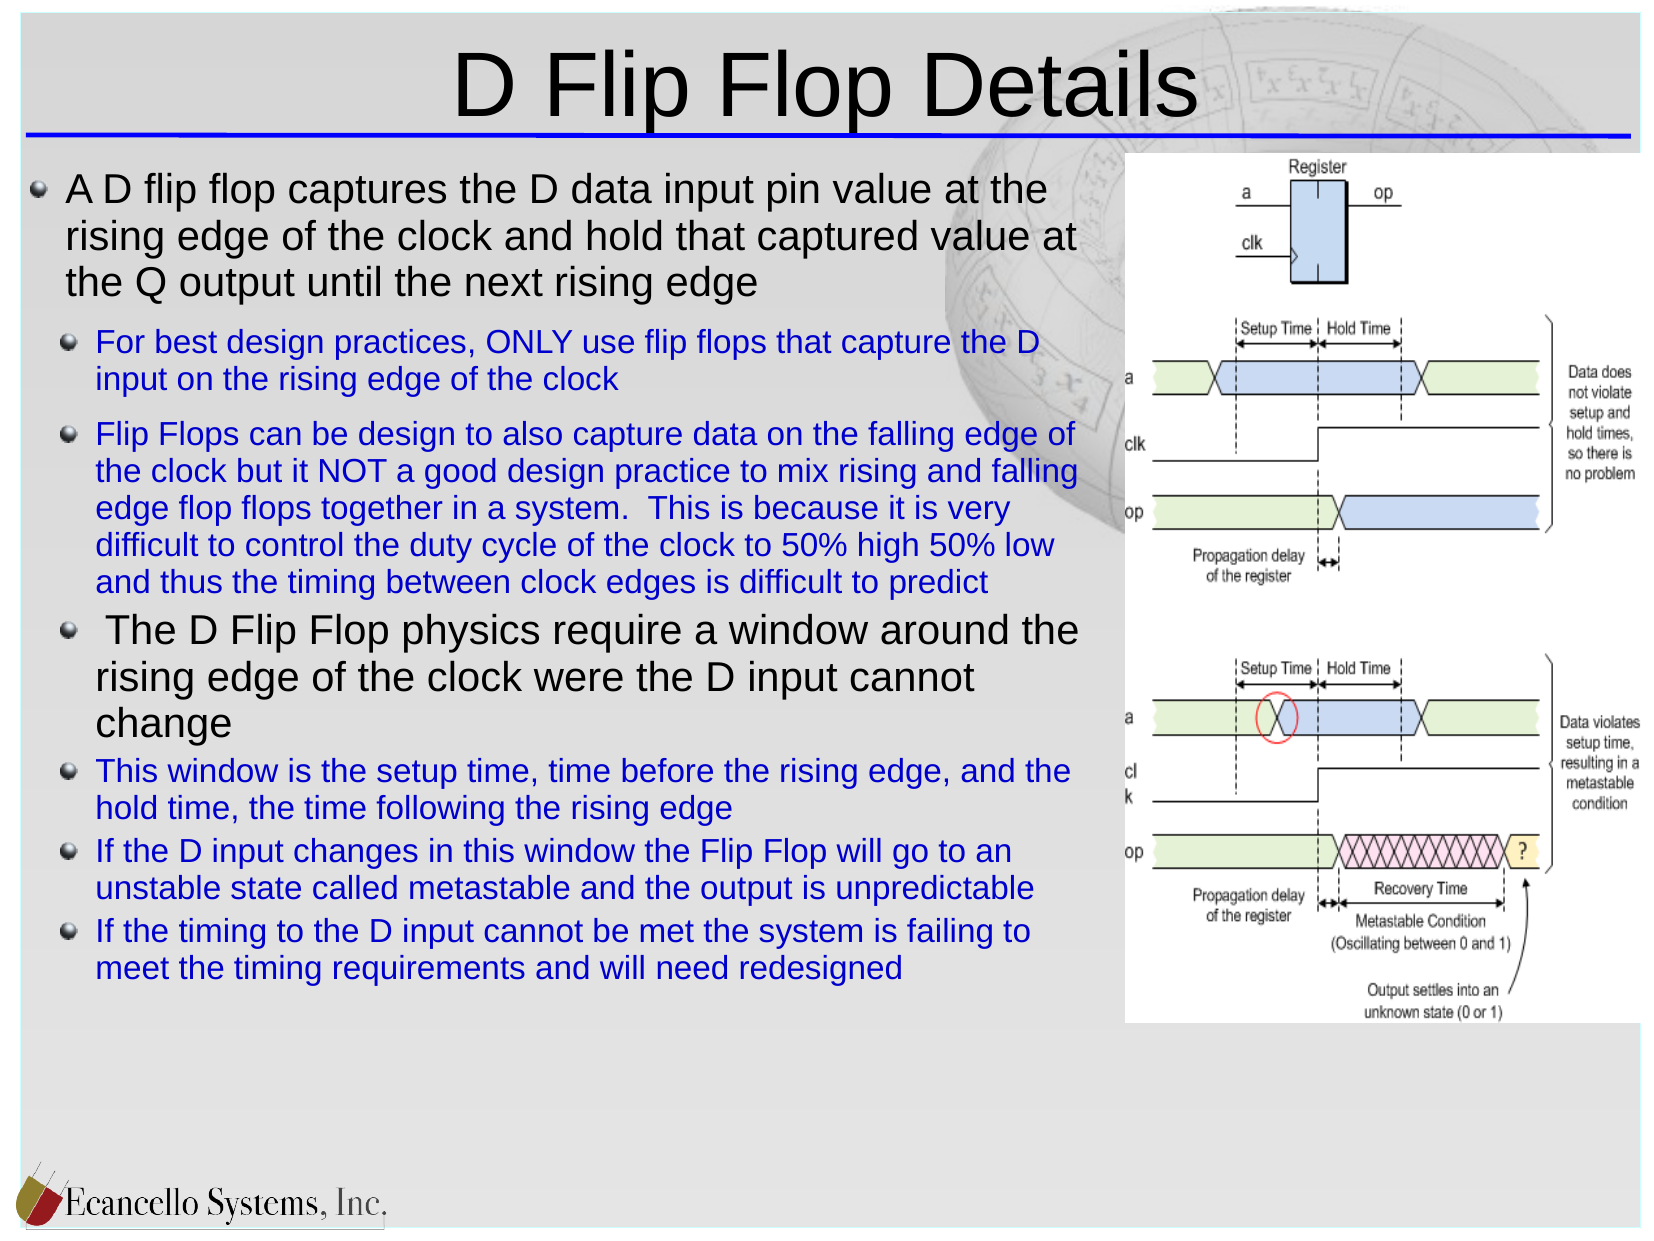

# D Flip Flop Details
A D flip flop captures the D data input pin value at the rising edge of the clock and hold that captured value at the Q output until the next rising edge
For best design practices, ONLY use flip flops that capture the D input on the rising edge of the clock
Flip Flops can be design to also capture data on the falling edge of the clock but it NOT a good design practice to mix rising and falling edge flop flops together in a system. This is because it is very difficult to control the duty cycle of the clock to 50% high 50% low and thus the timing between clock edges is difficult to predict
 The D Flip Flop physics require a window around the rising edge of the clock were the D input cannot change
This window is the setup time, time before the rising edge, and the hold time, the time following the rising edge
If the D input changes in this window the Flip Flop will go to an unstable state called metastable and the output is unpredictable
If the timing to the D input cannot be met the system is failing to meet the timing requirements and will need redesigned